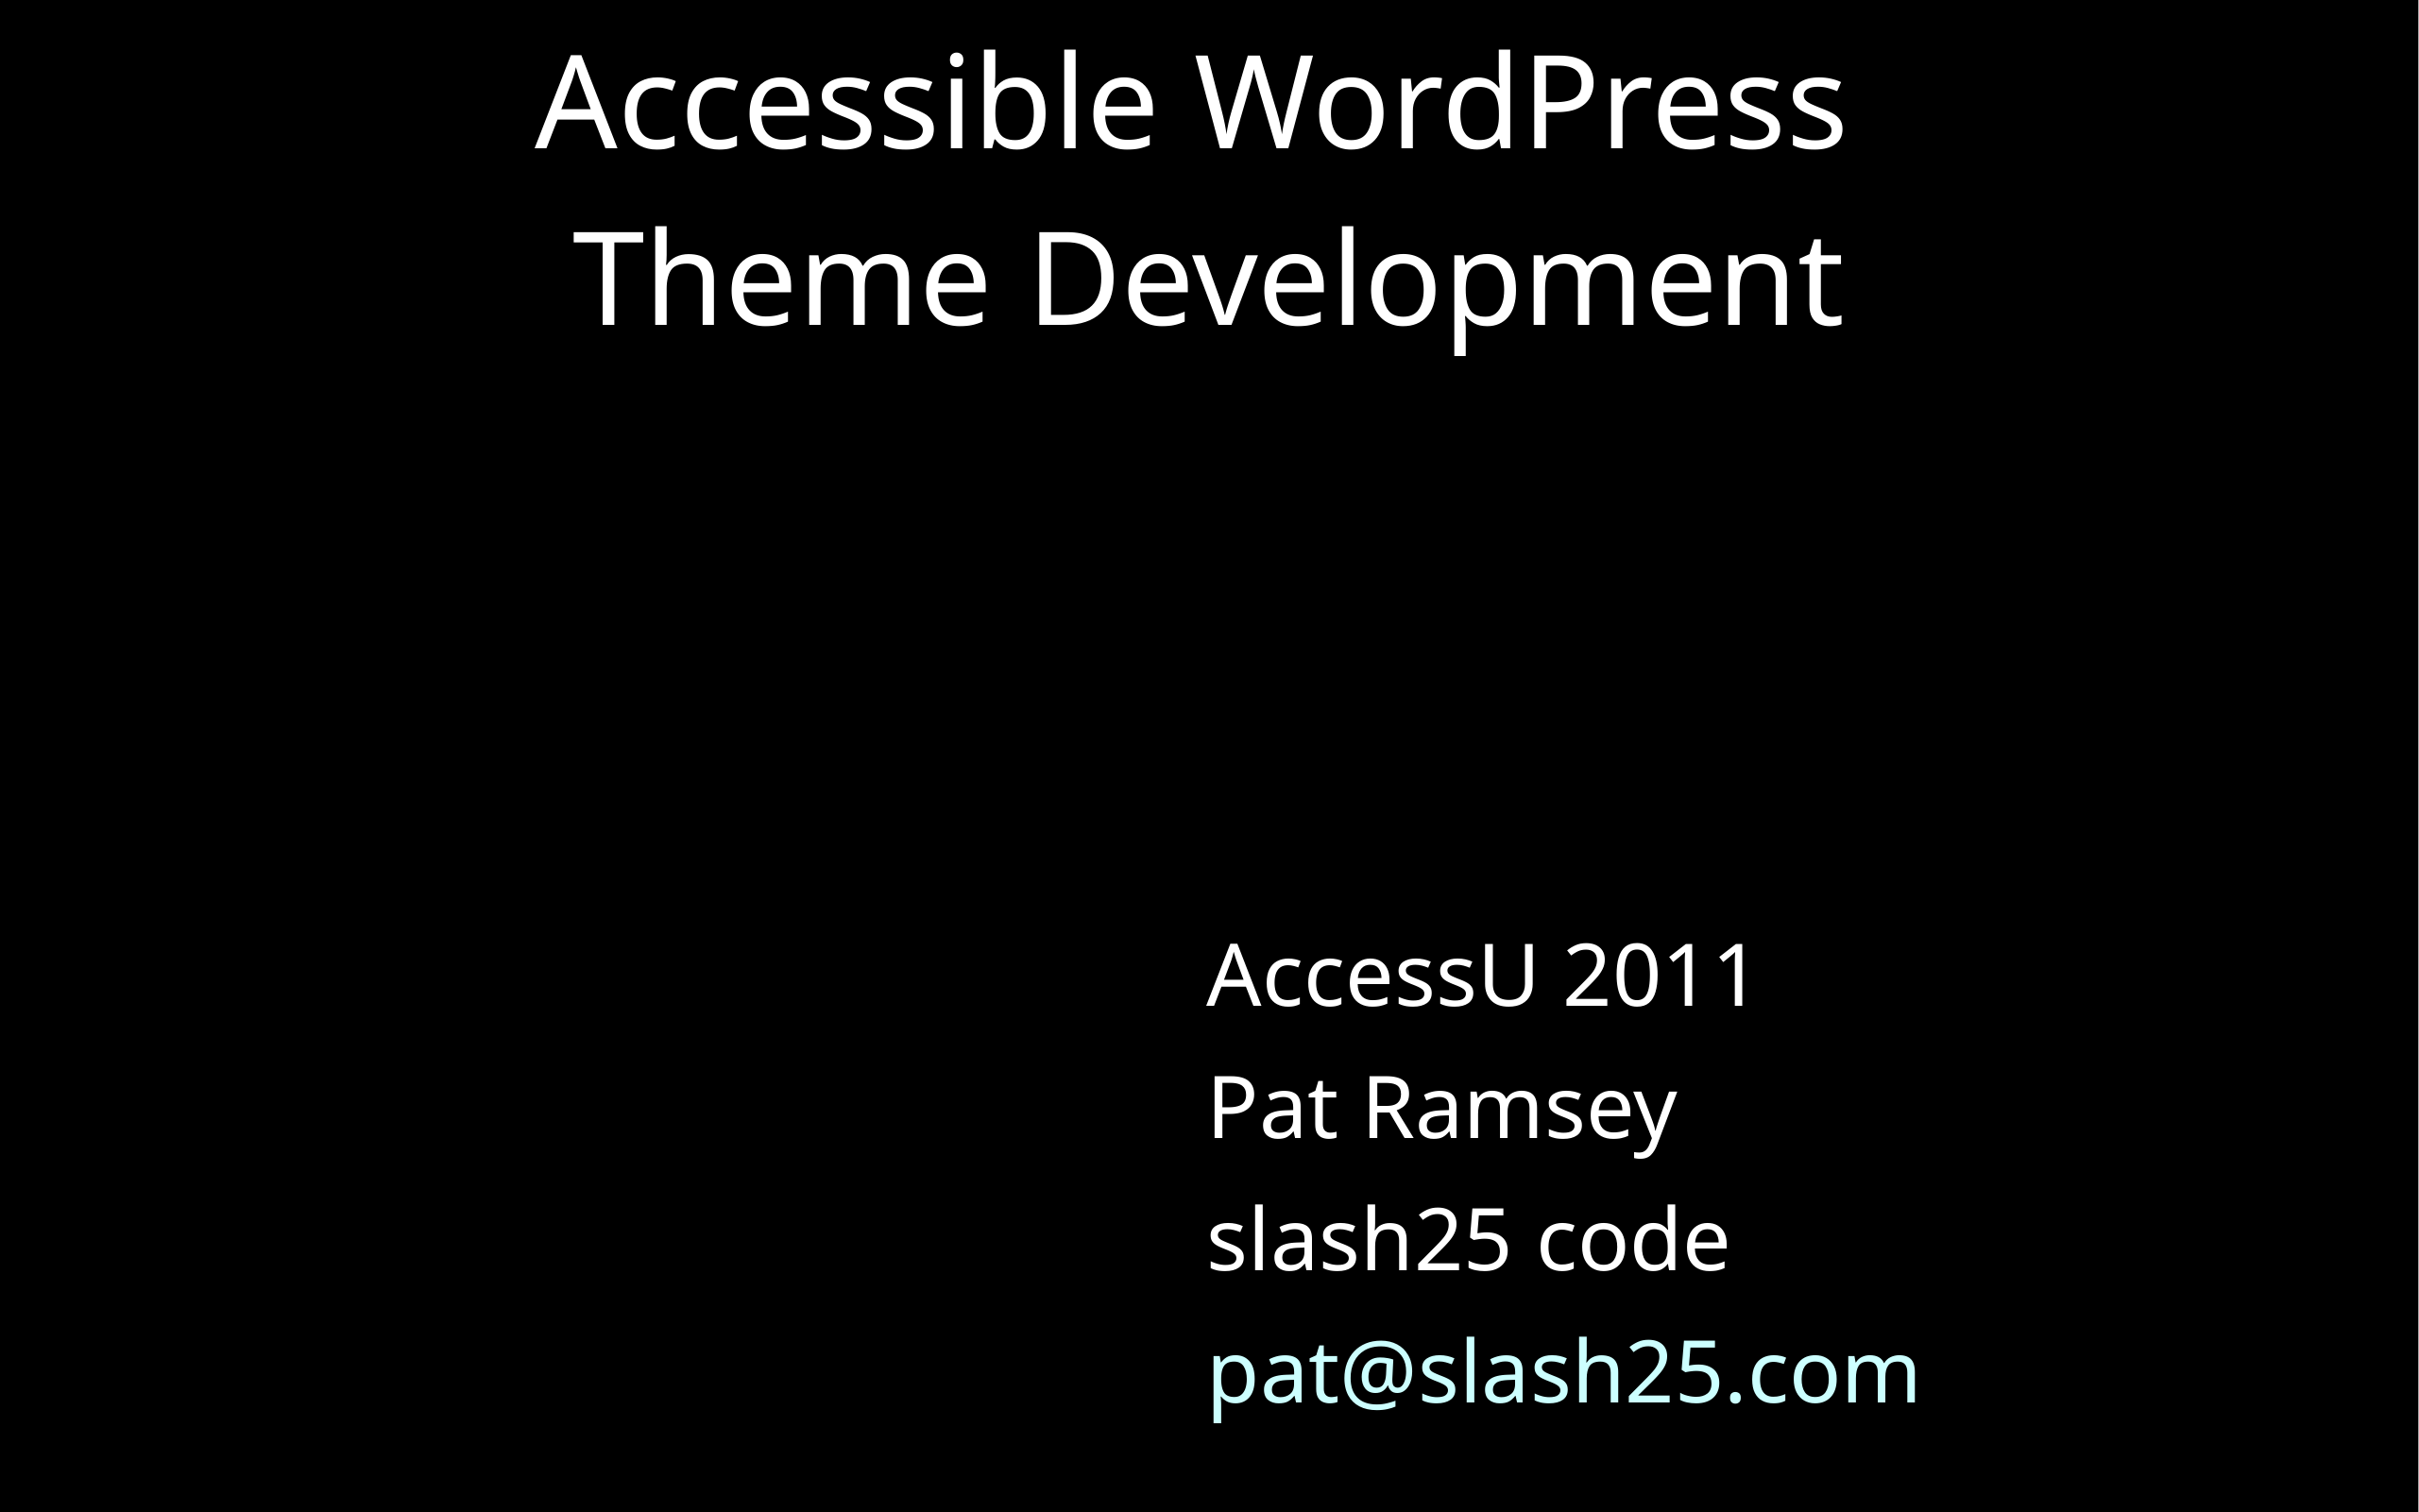

# Accessible WordPress Theme Development
AccessU 2011
Pat Ramsey
slash25 code
pat@slash25.com